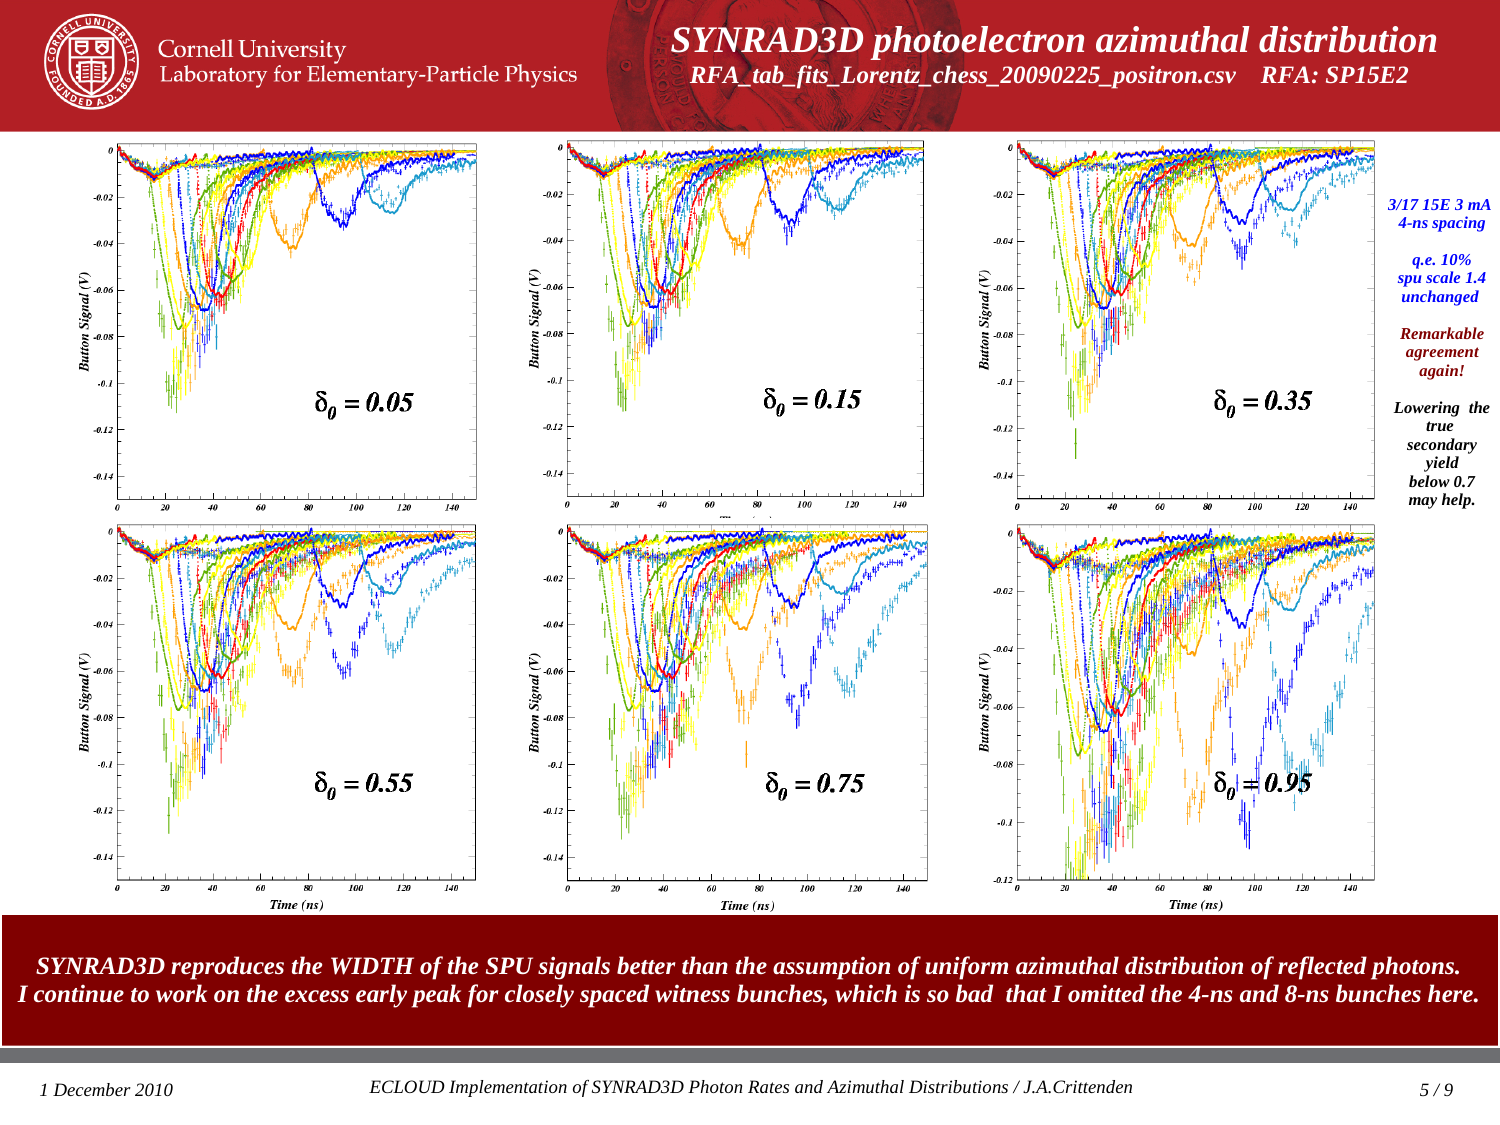

SYNRAD3D photoelectron azimuthal distribution
RFA_tab_fits_Lorentz_chess_20090225_positron.csv RFA: SP15E2
3/17 15E 3 mA
4-ns spacing
q.e. 10%
spu scale 1.4
unchanged
Remarkable
agreement
again!
Lowering the
true
secondary
yield
below 0.7
may help.
SYNRAD3D reproduces the WIDTH of the SPU signals better than the assumption of uniform azimuthal distribution of reflected photons.
I continue to work on the excess early peak for closely spaced witness bunches, which is so bad that I omitted the 4-ns and 8-ns bunches here.